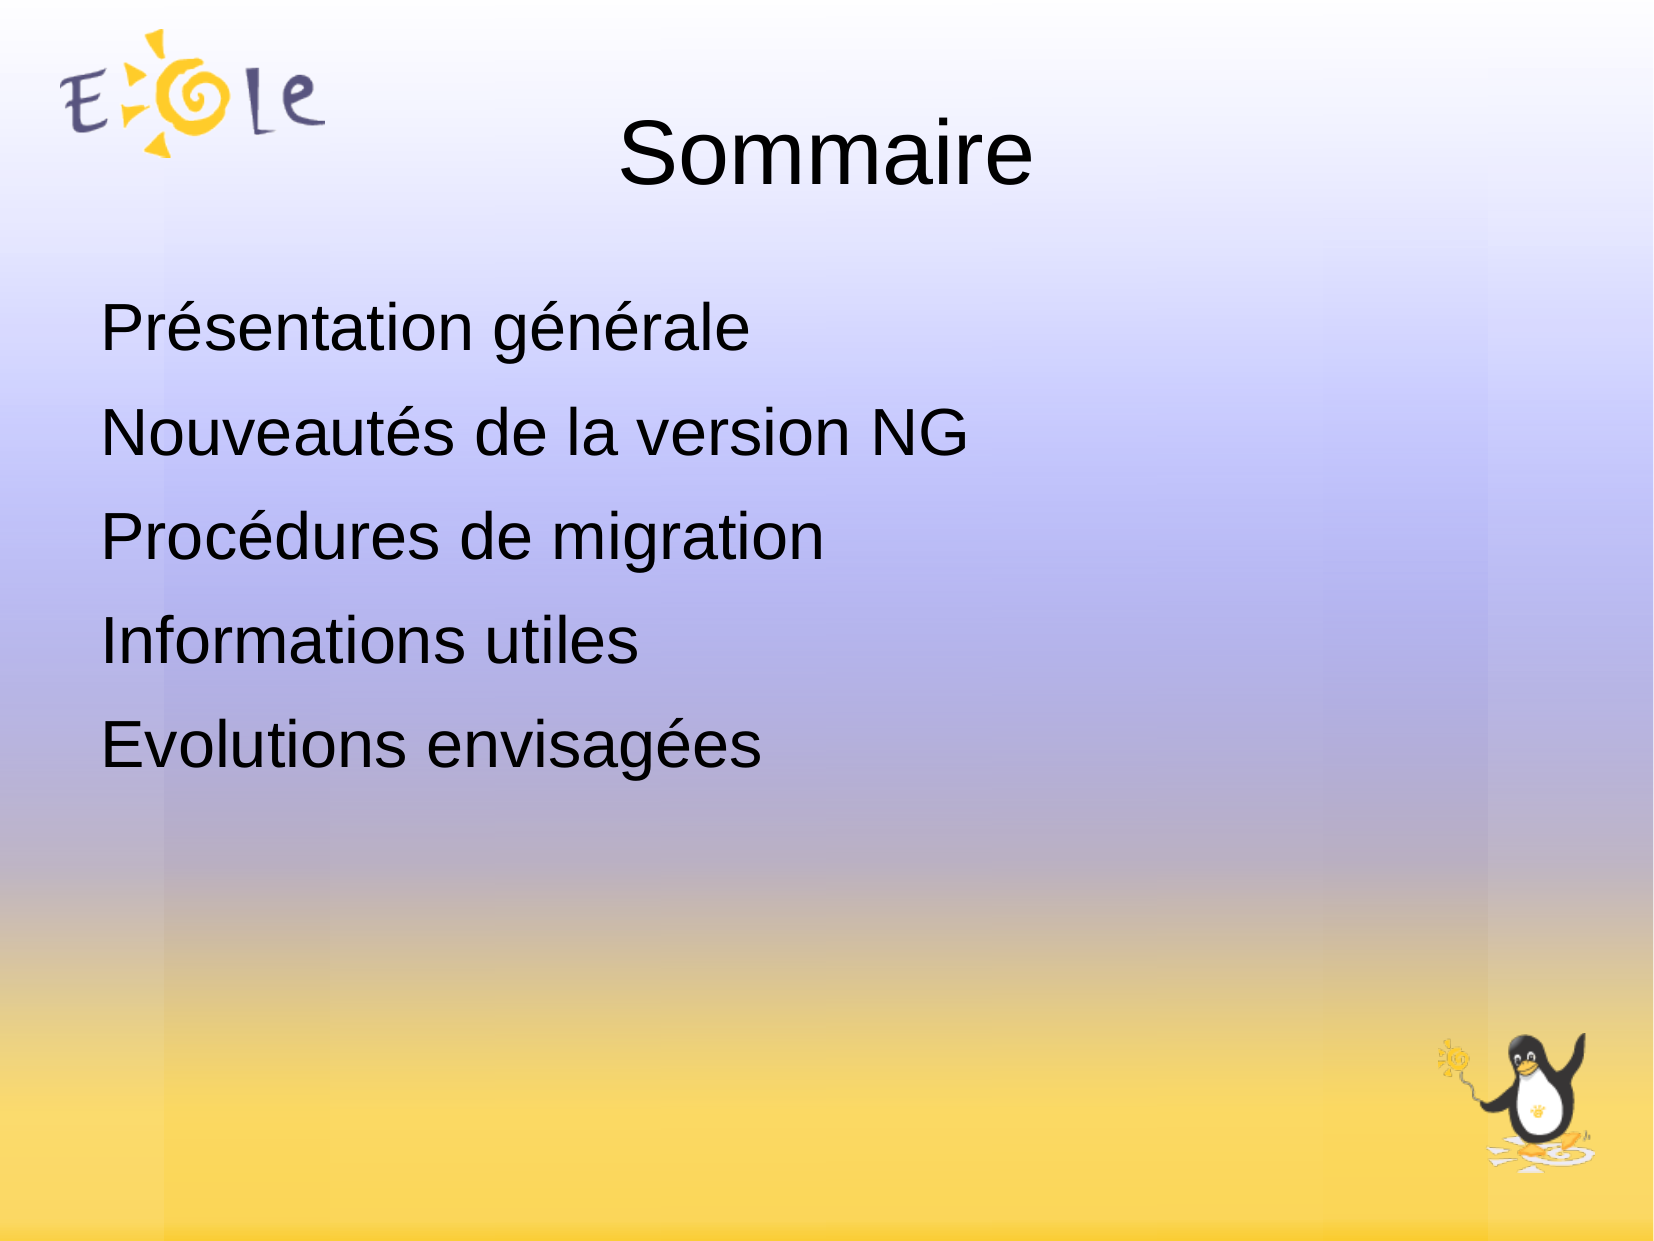

# Sommaire
Présentation générale
Nouveautés de la version NG
Procédures de migration
Informations utiles
Evolutions envisagées